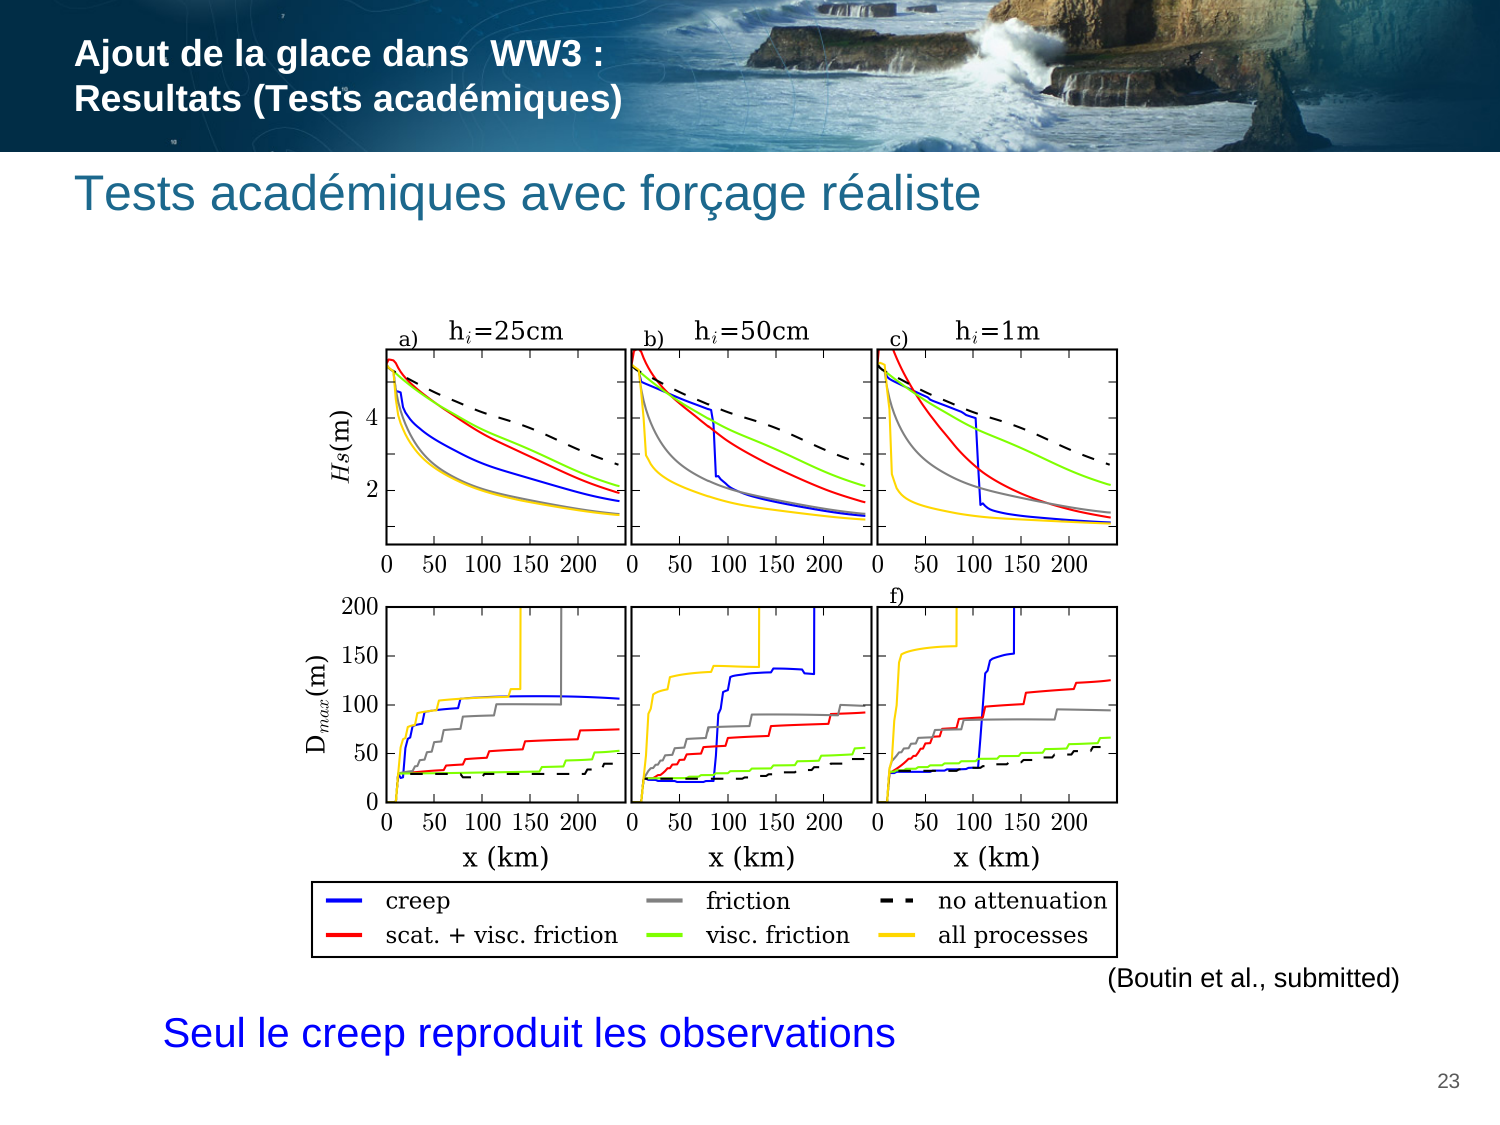

Ajout de la glace dans WW3 : Resultats (Tests académiques)
# Tests académiques avec forçage réaliste
(Boutin et al., submitted)
Seul le creep reproduit les observations
23